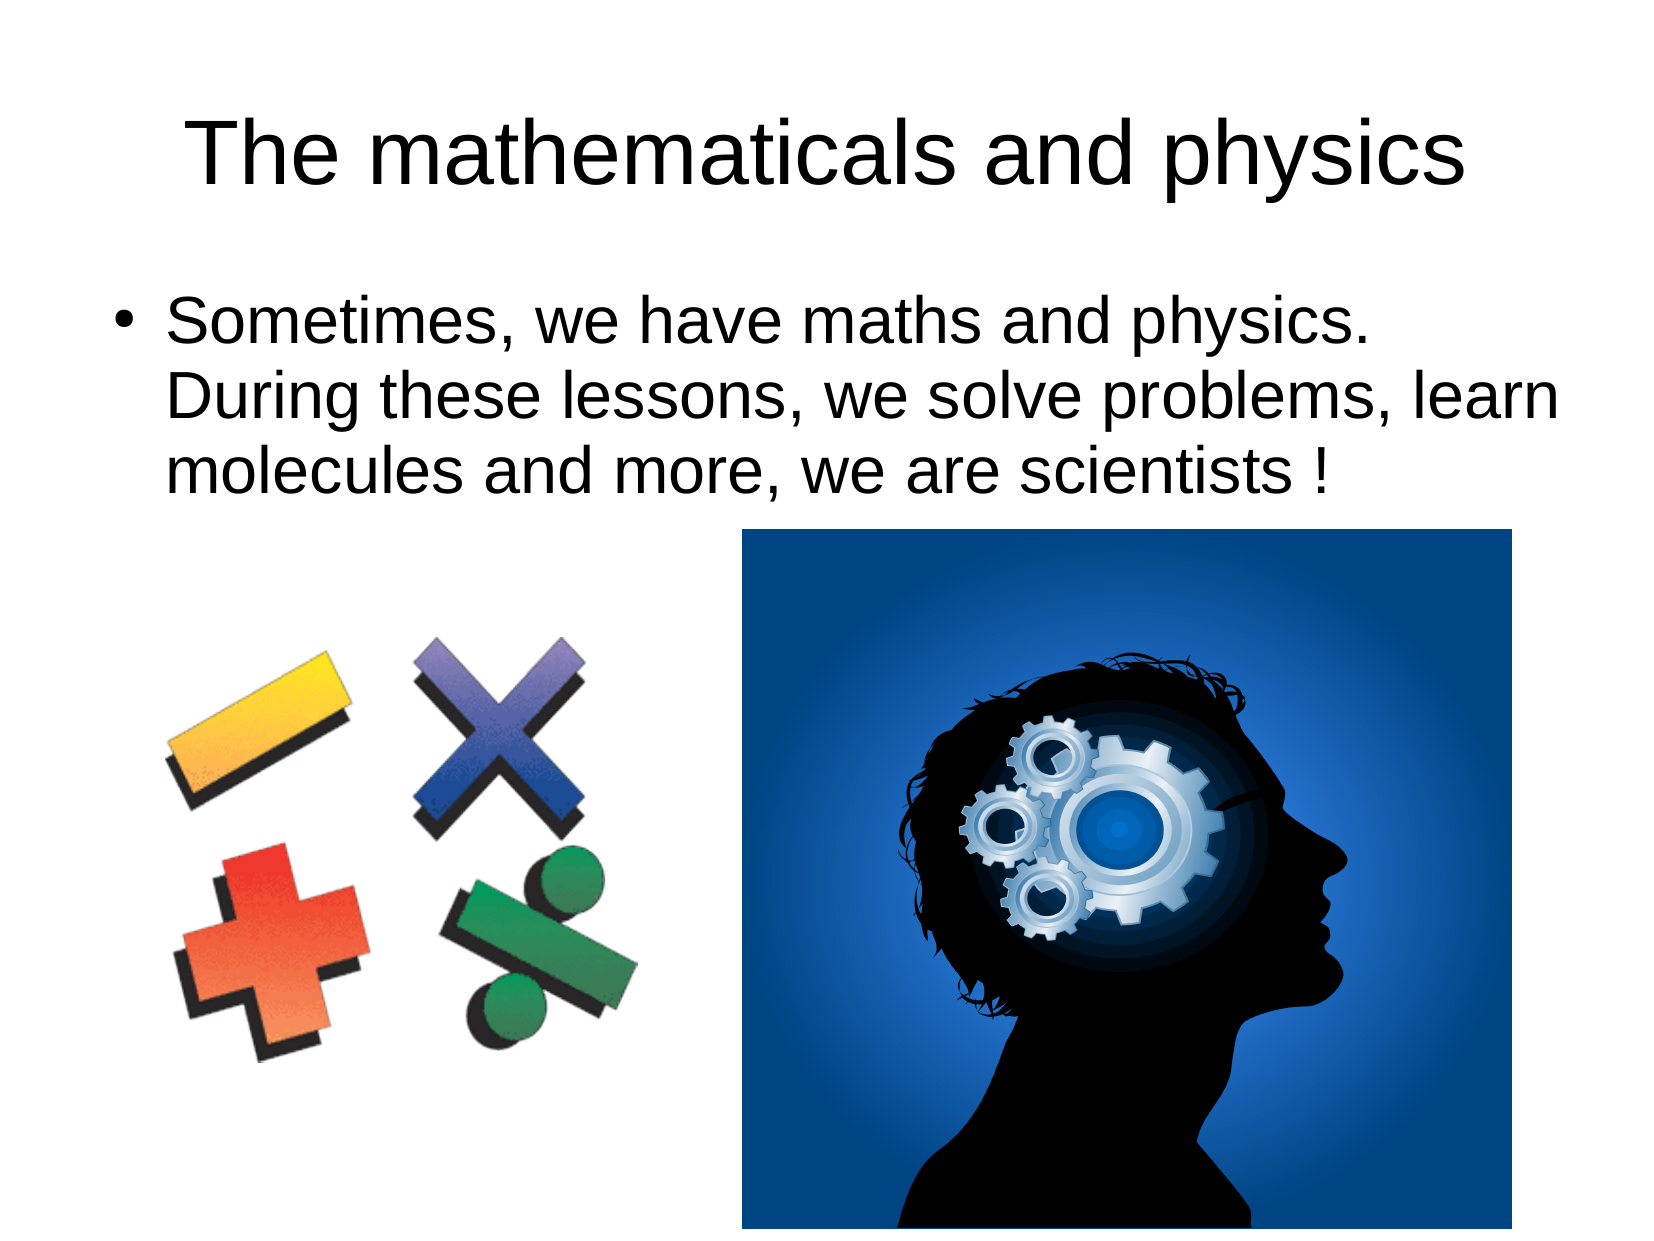

# The mathematicals and physics
Sometimes, we have maths and physics. During these lessons, we solve problems, learn molecules and more, we are scientists !